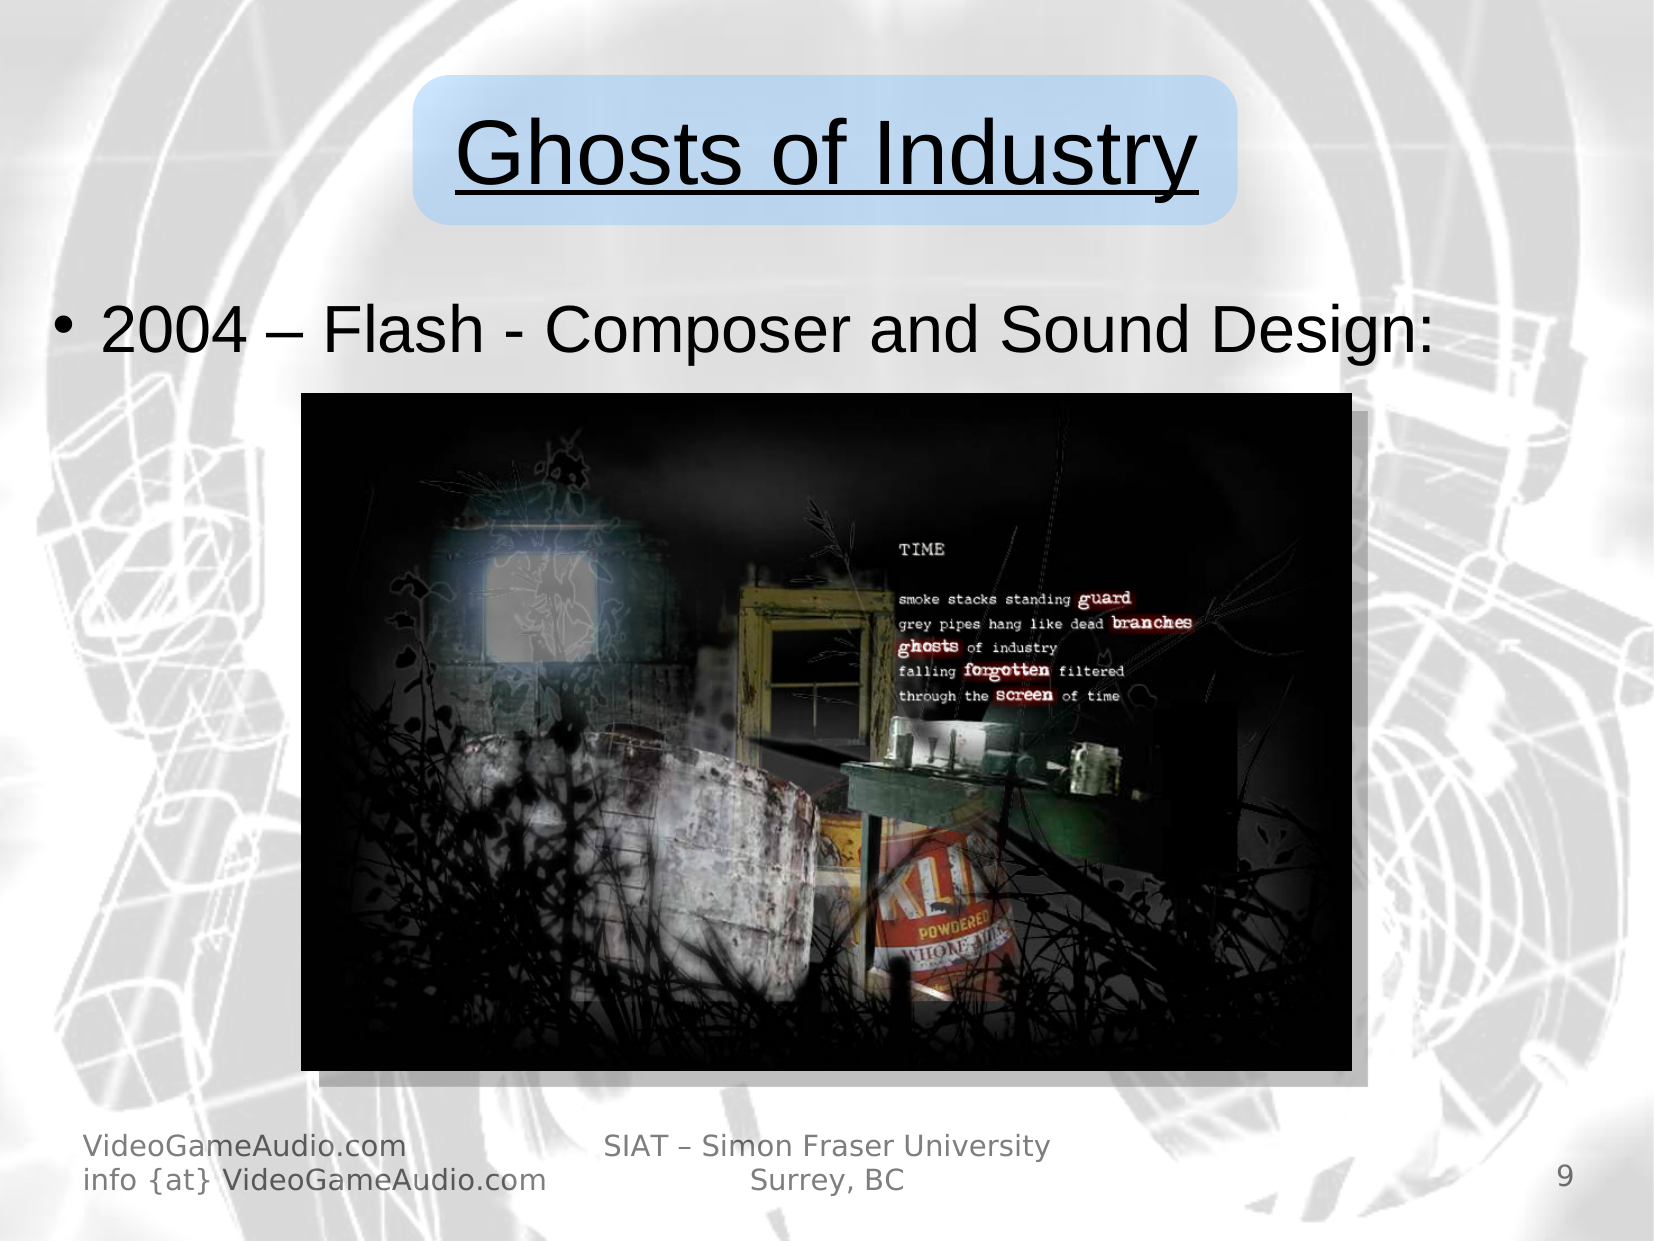

# Ghosts of Industry
 2004 – Flash - Composer and Sound Design:
9